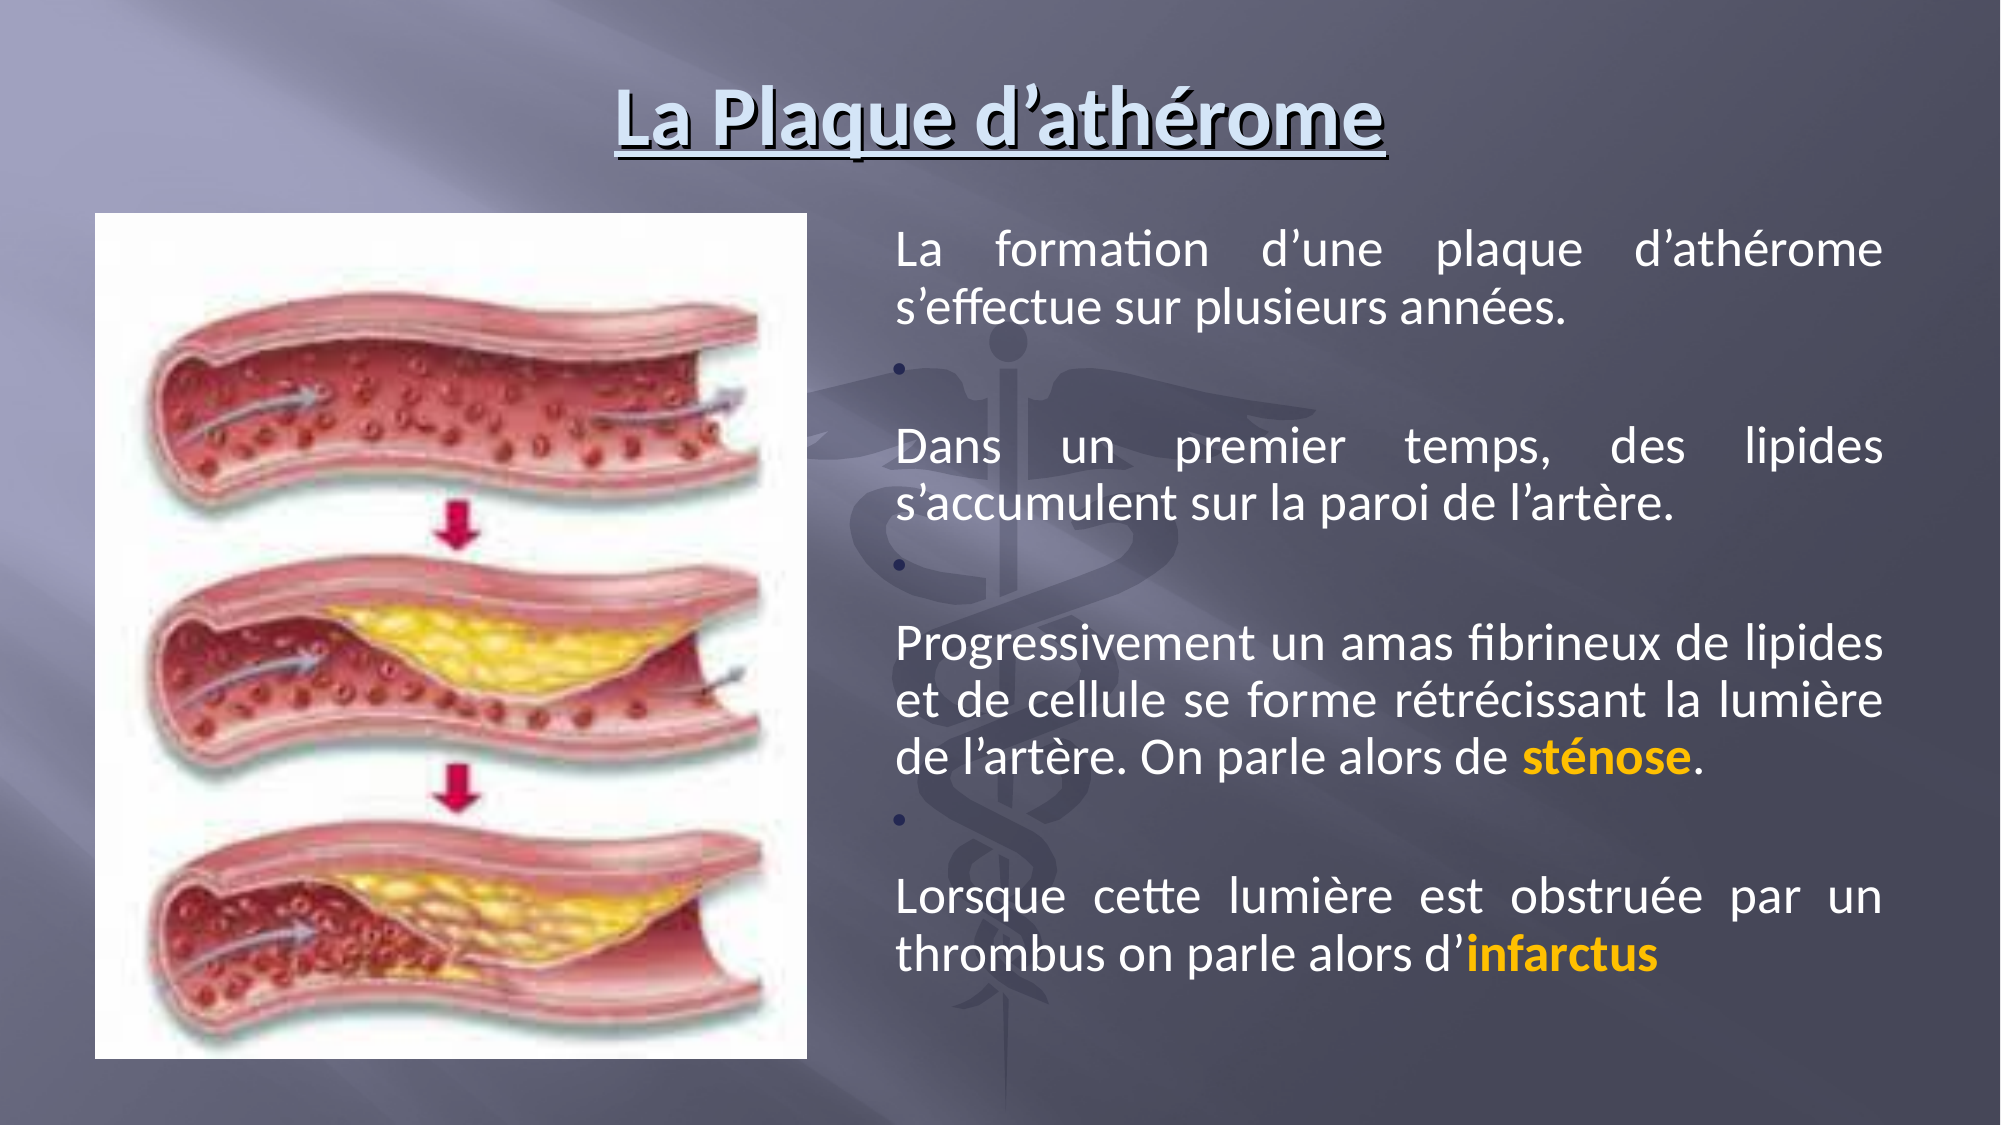

La Plaque d’athérome
# La formation d’une plaque d’athérome s’effectue sur plusieurs années.
Dans un premier temps, des lipides s’accumulent sur la paroi de l’artère.
Progressivement un amas fibrineux de lipides et de cellule se forme rétrécissant la lumière de l’artère. On parle alors de sténose.
Lorsque cette lumière est obstruée par un thrombus on parle alors d’infarctus